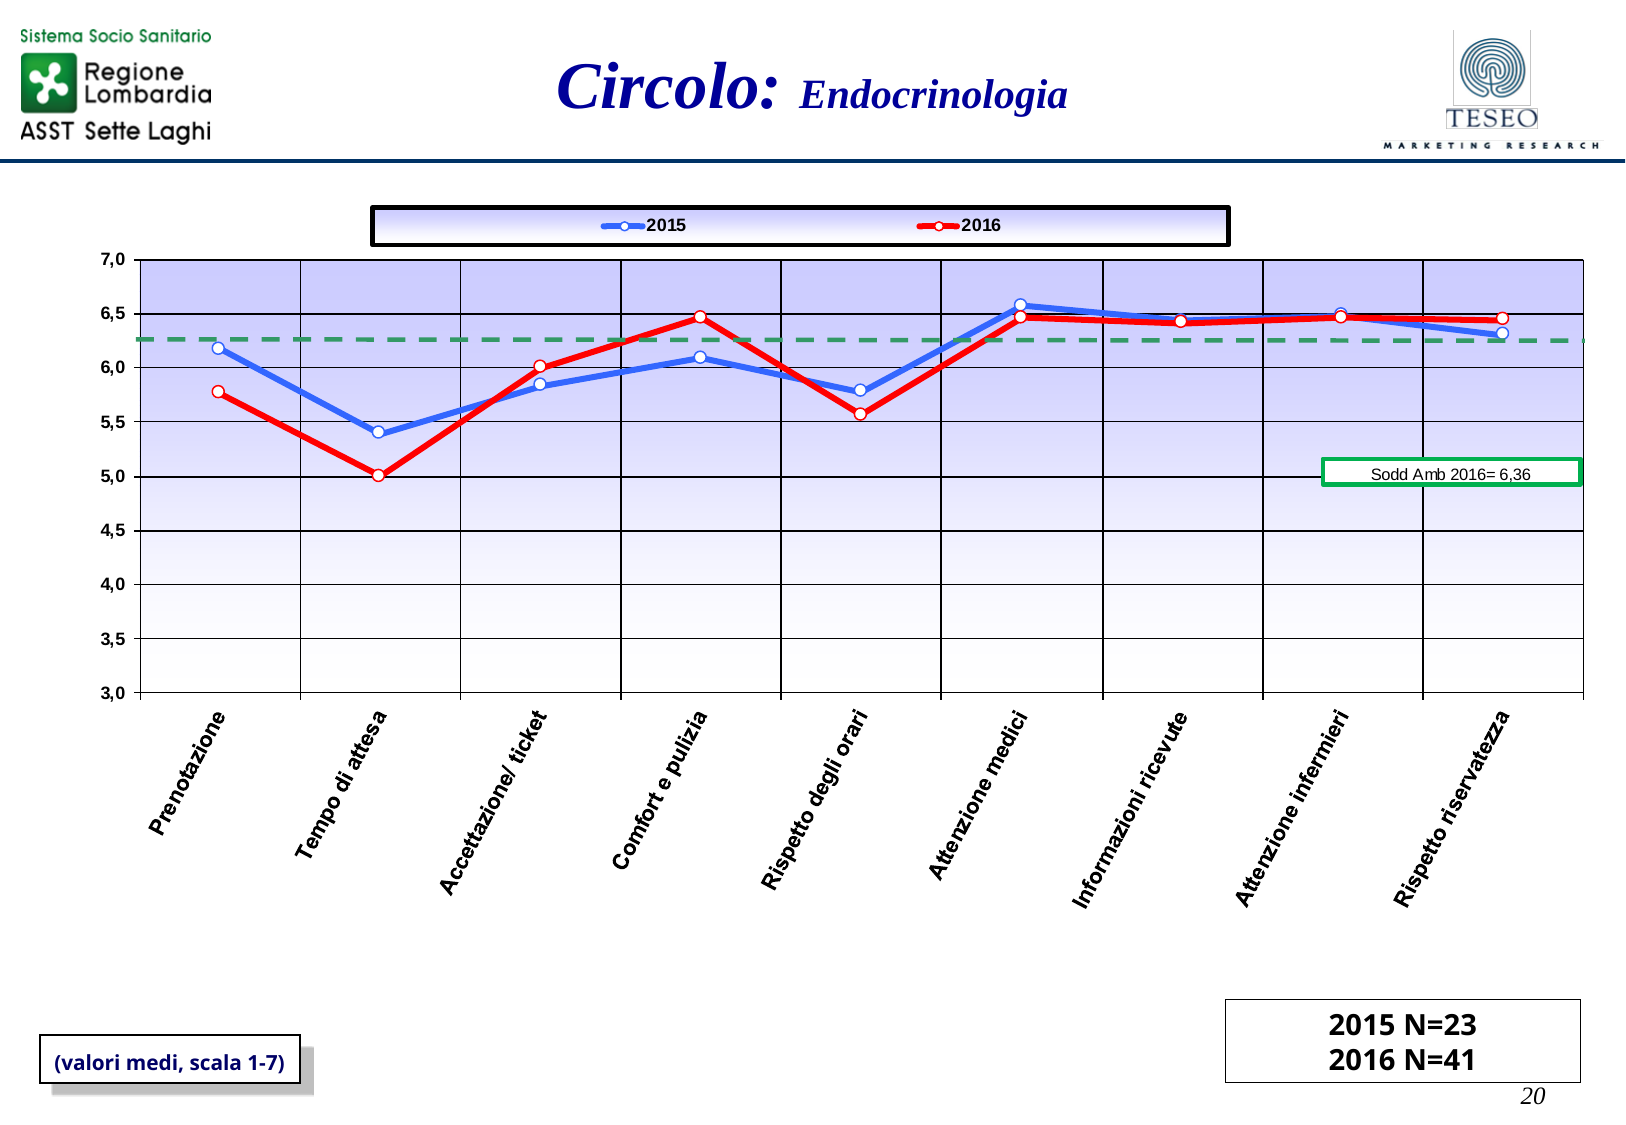

Circolo: Endocrinologia
2015 N=23
2016 N=41
(valori medi, scala 1-7)